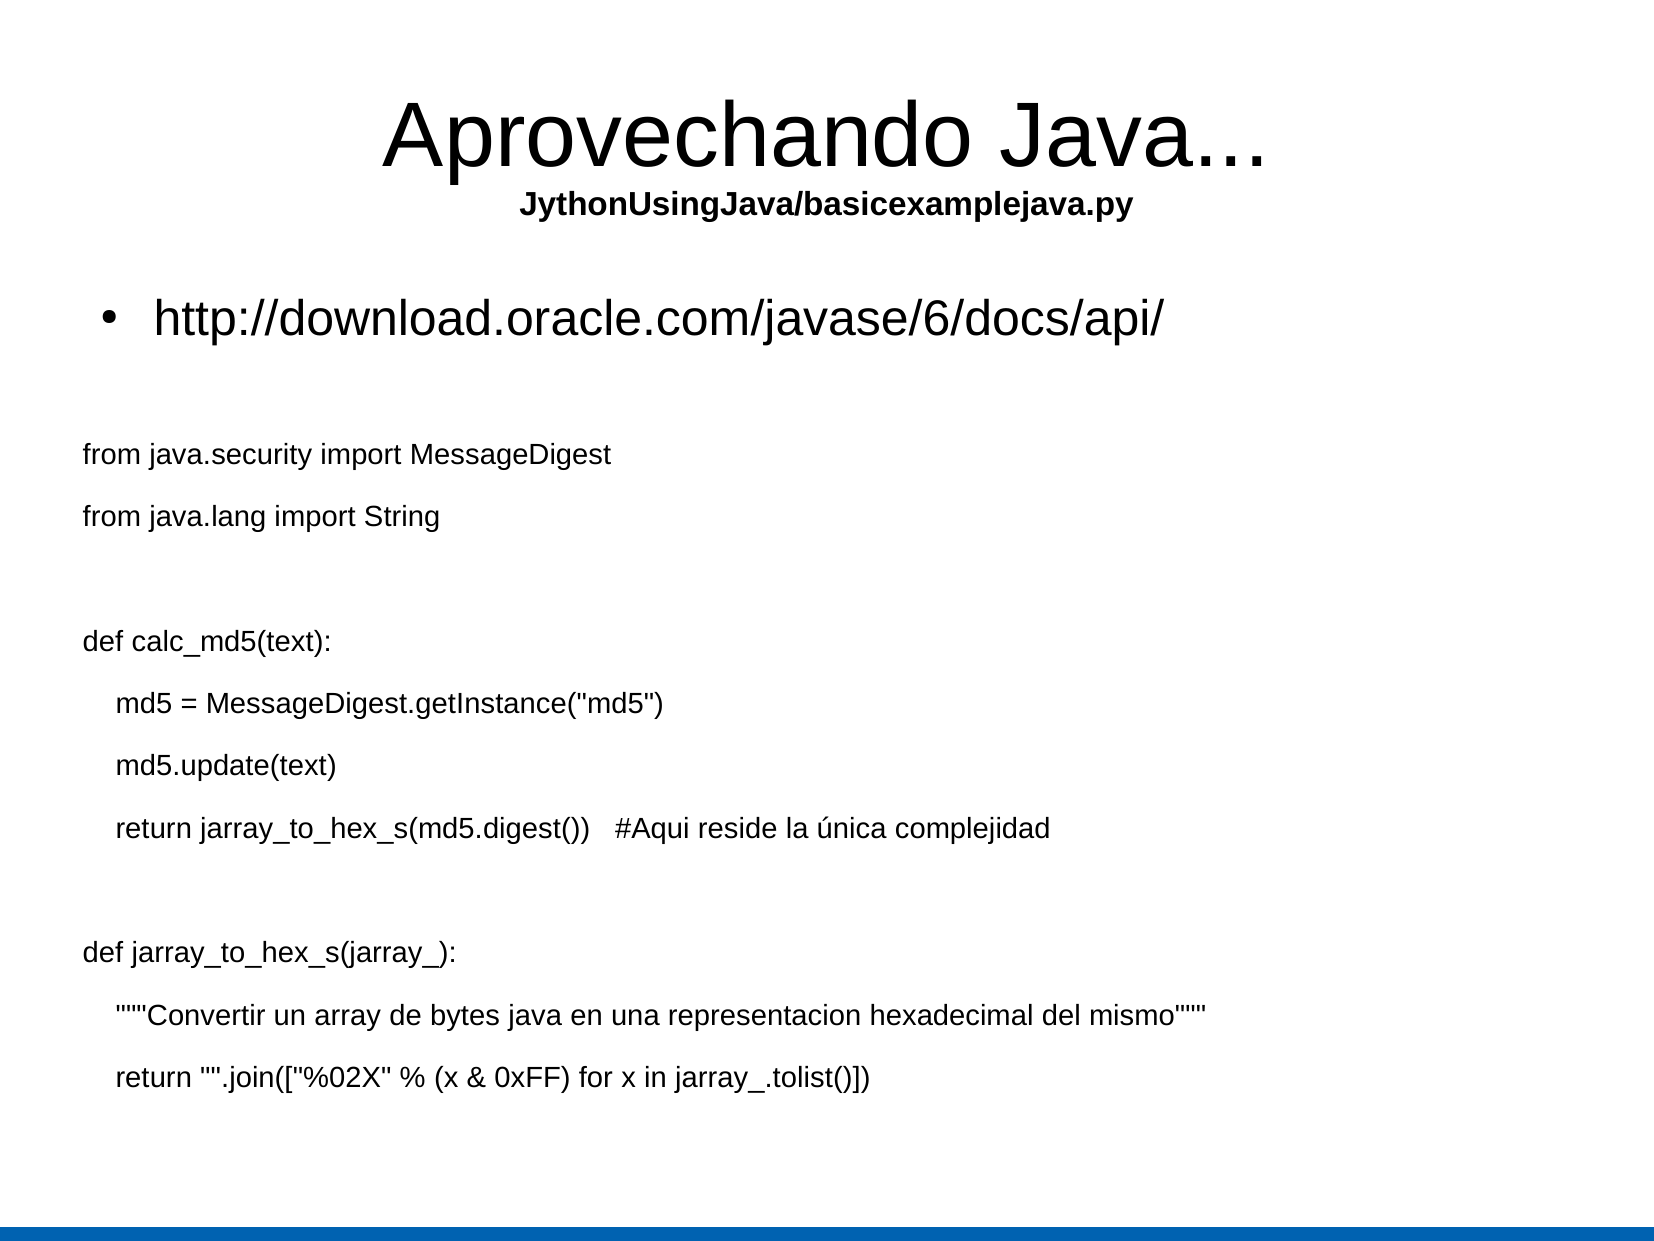

# Aprovechando Java... JythonUsingJava/basicexamplejava.py
http://download.oracle.com/javase/6/docs/api/
from java.security import MessageDigest
from java.lang import String
def calc_md5(text):
 md5 = MessageDigest.getInstance("md5")
 md5.update(text)
 return jarray_to_hex_s(md5.digest()) #Aqui reside la única complejidad
def jarray_to_hex_s(jarray_):
 """Convertir un array de bytes java en una representacion hexadecimal del mismo"""
 return "".join(["%02X" % (x & 0xFF) for x in jarray_.tolist()])